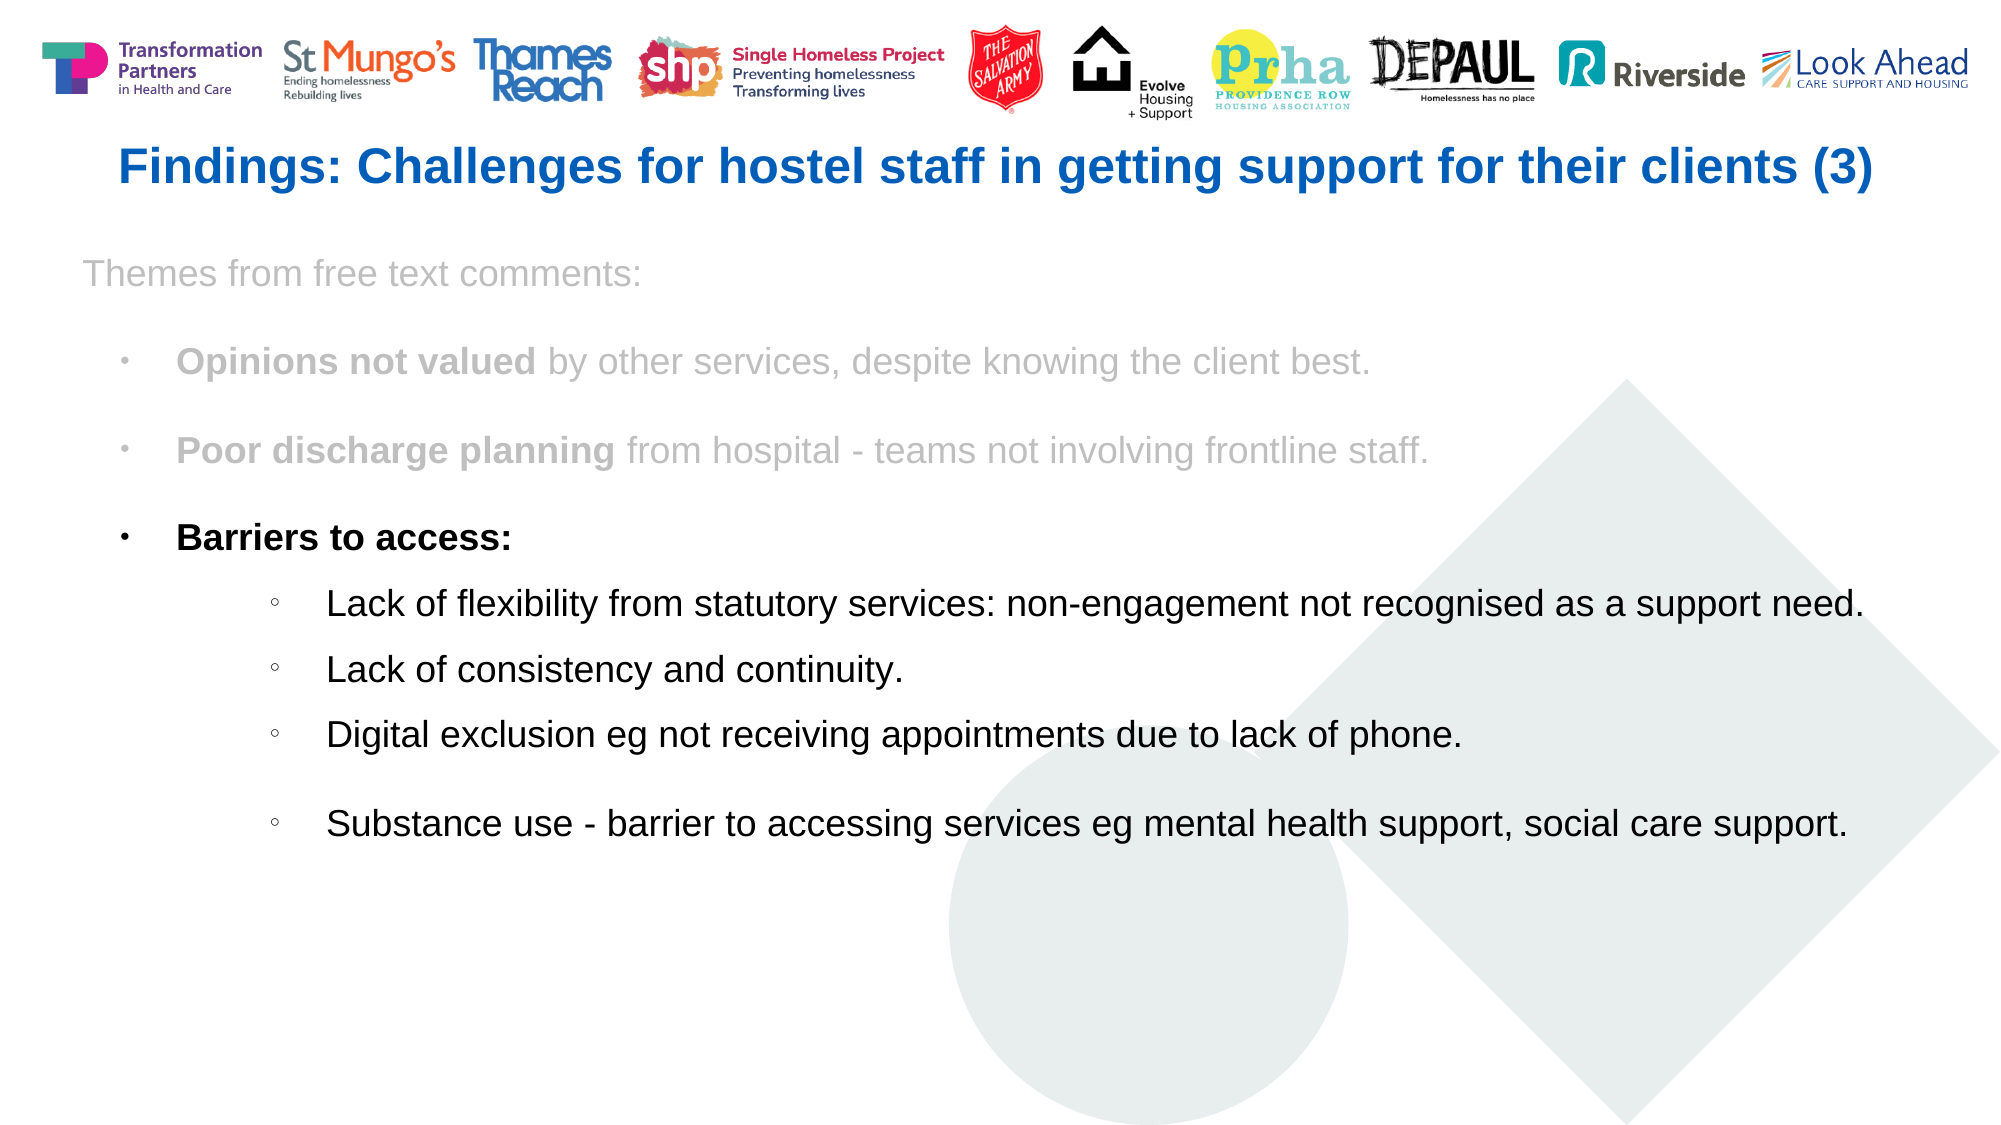

# Findings: Challenges for hostel staff in getting support for their clients (3)
Themes from free text comments:
Opinions not valued by other services, despite knowing the client best.
Poor discharge planning from hospital - teams not involving frontline staff.
Barriers to access:
Lack of flexibility from statutory services: non-engagement not recognised as a support need.
Lack of consistency and continuity.
Digital exclusion eg not receiving appointments due to lack of phone.
Substance use - barrier to accessing services eg mental health support, social care support.